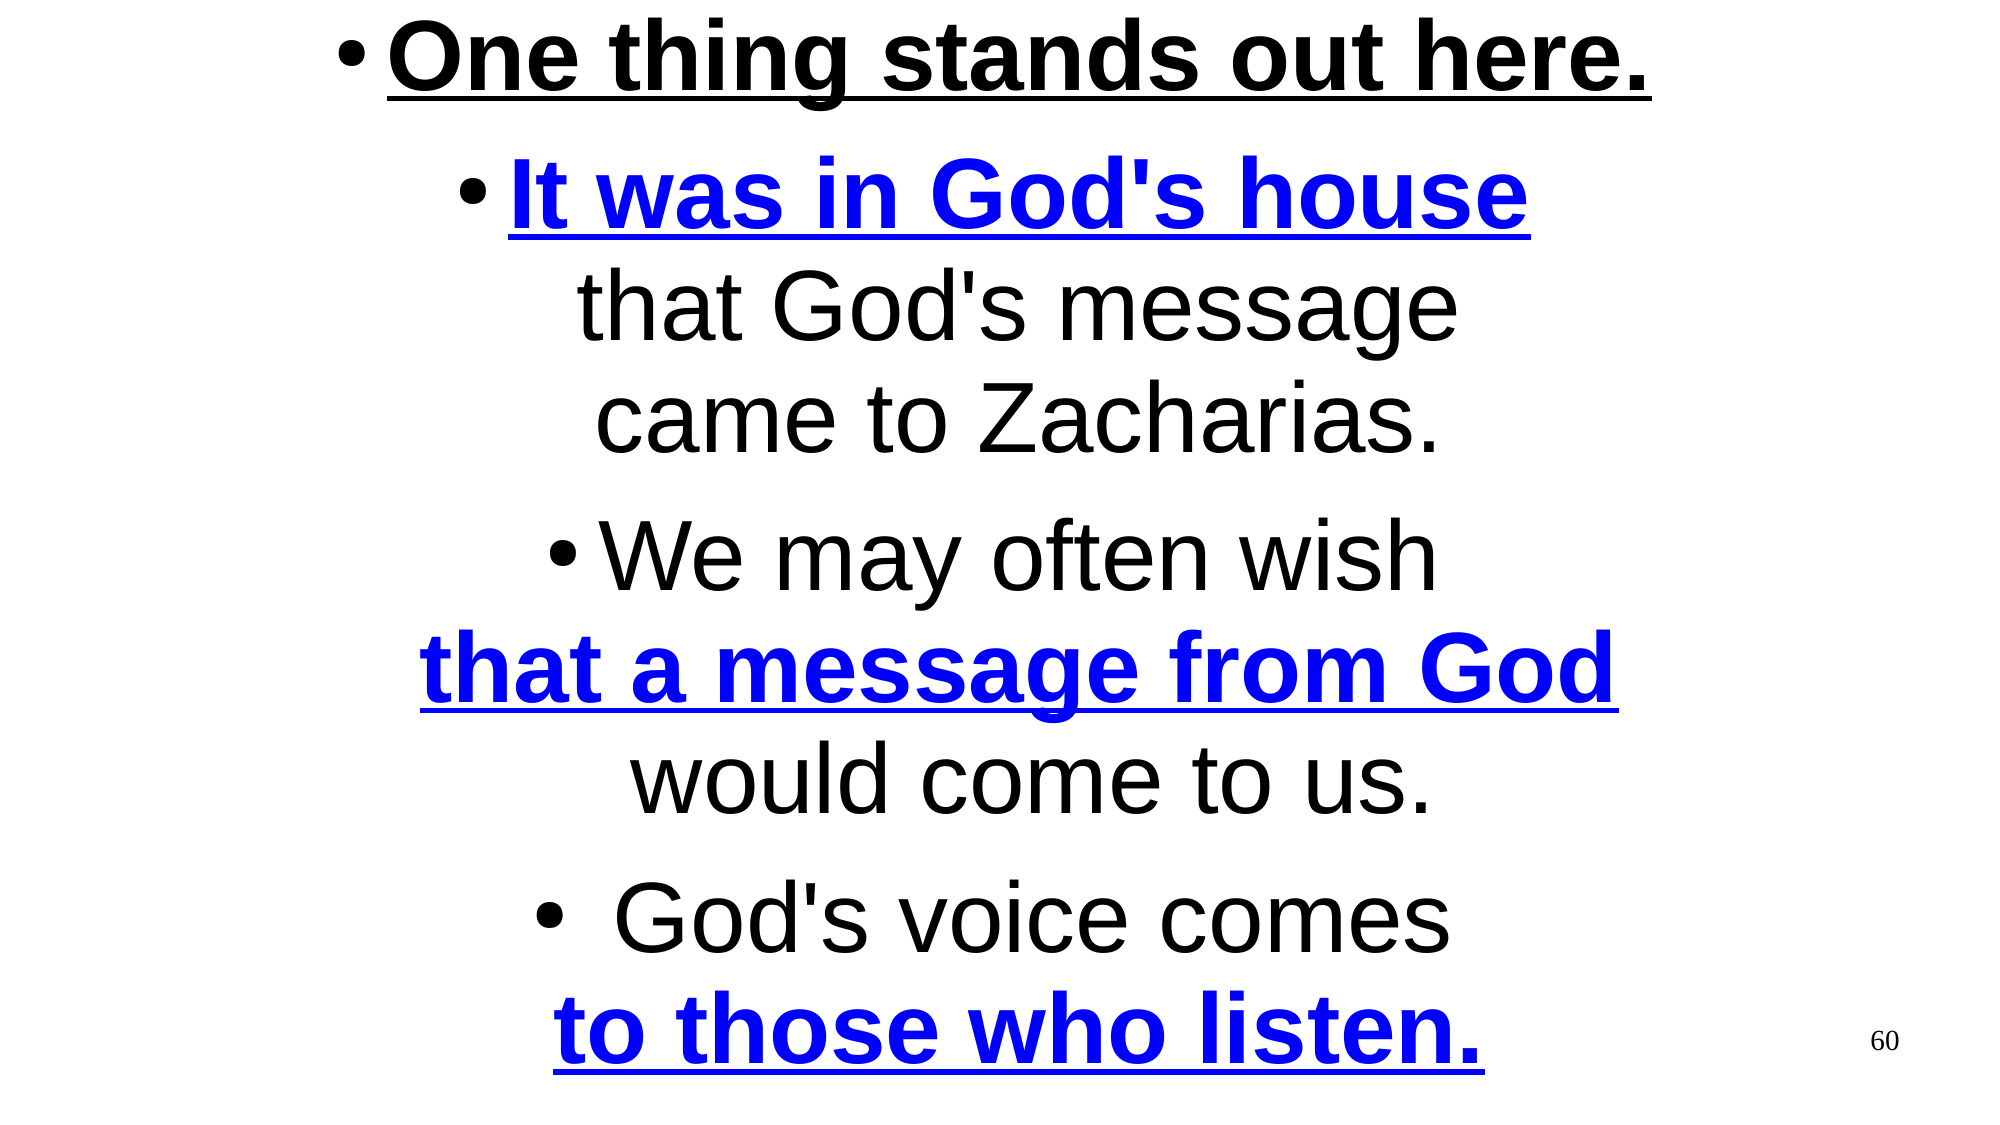

# One thing stands out here.
It was in God's house
that God's message
came to Zacharias.
We may often wish
that a message from God
would come to us.
 God's voice comes
to those who listen.
60